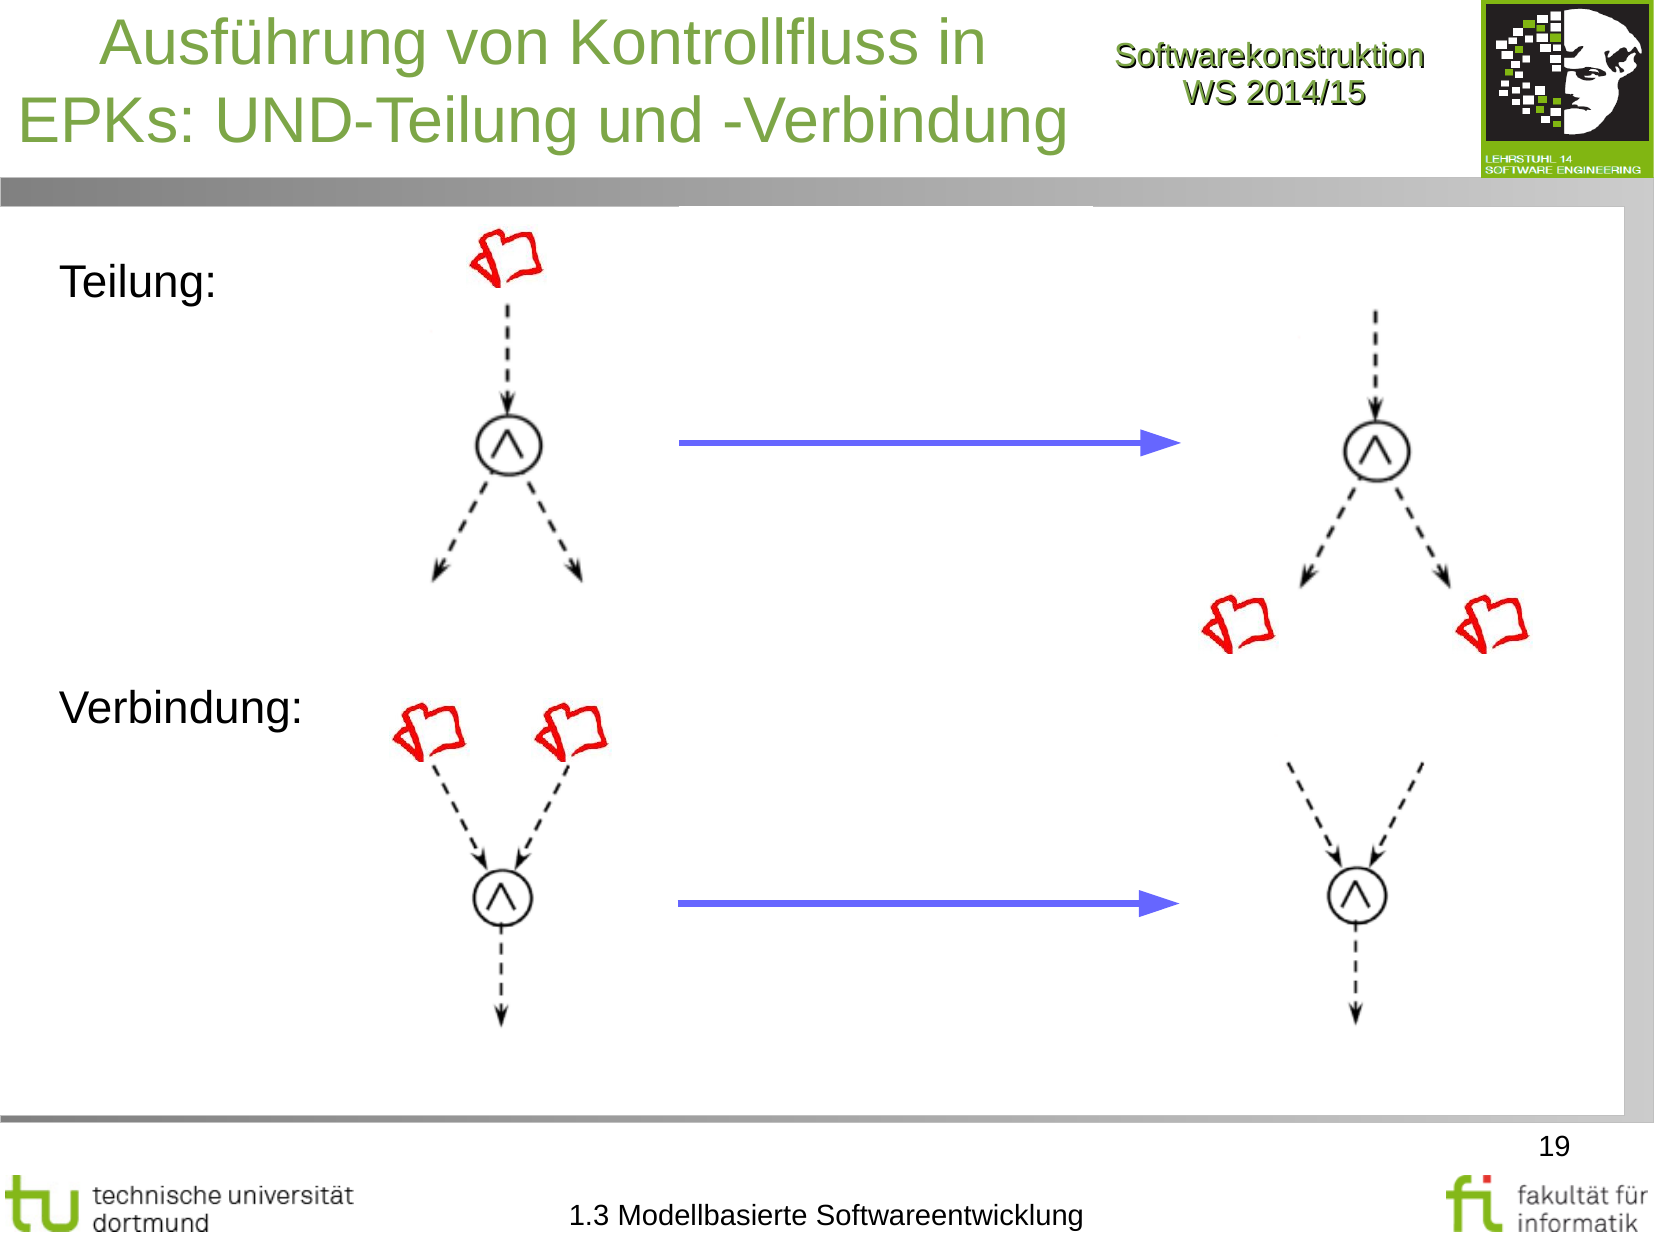

# Ausführung von Kontrollfluss in EPKs: UND-Teilung und -Verbindung
Teilung:
Verbindung:
19
1.3 Modellbasierte Softwareentwicklung